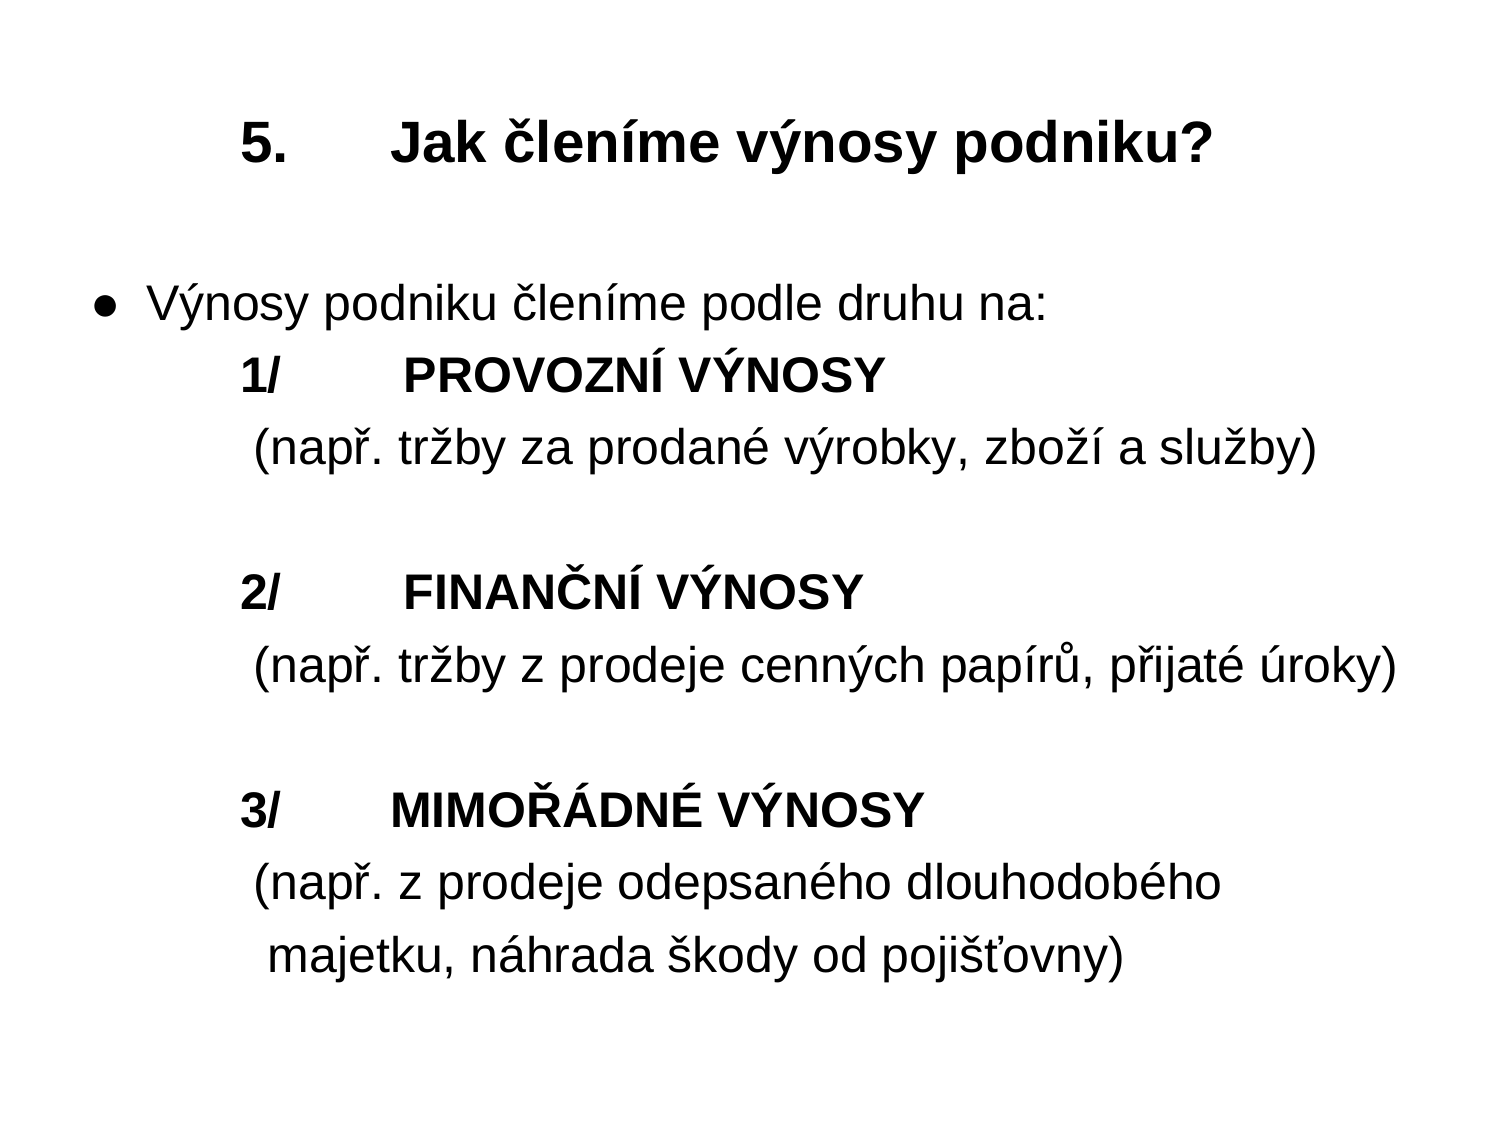

# 5.	Jak členíme výnosy podniku?
●	Výnosy podniku členíme podle druhu na:
		1/	 PROVOZNÍ VÝNOSY
		 (např. tržby za prodané výrobky, zboží a služby)
		2/	 FINANČNÍ VÝNOSY
		 (např. tržby z prodeje cenných papírů, přijaté úroky)
		3/ 	MIMOŘÁDNÉ VÝNOSY
		 (např. z prodeje odepsaného dlouhodobého
		 majetku, náhrada škody od pojišťovny)